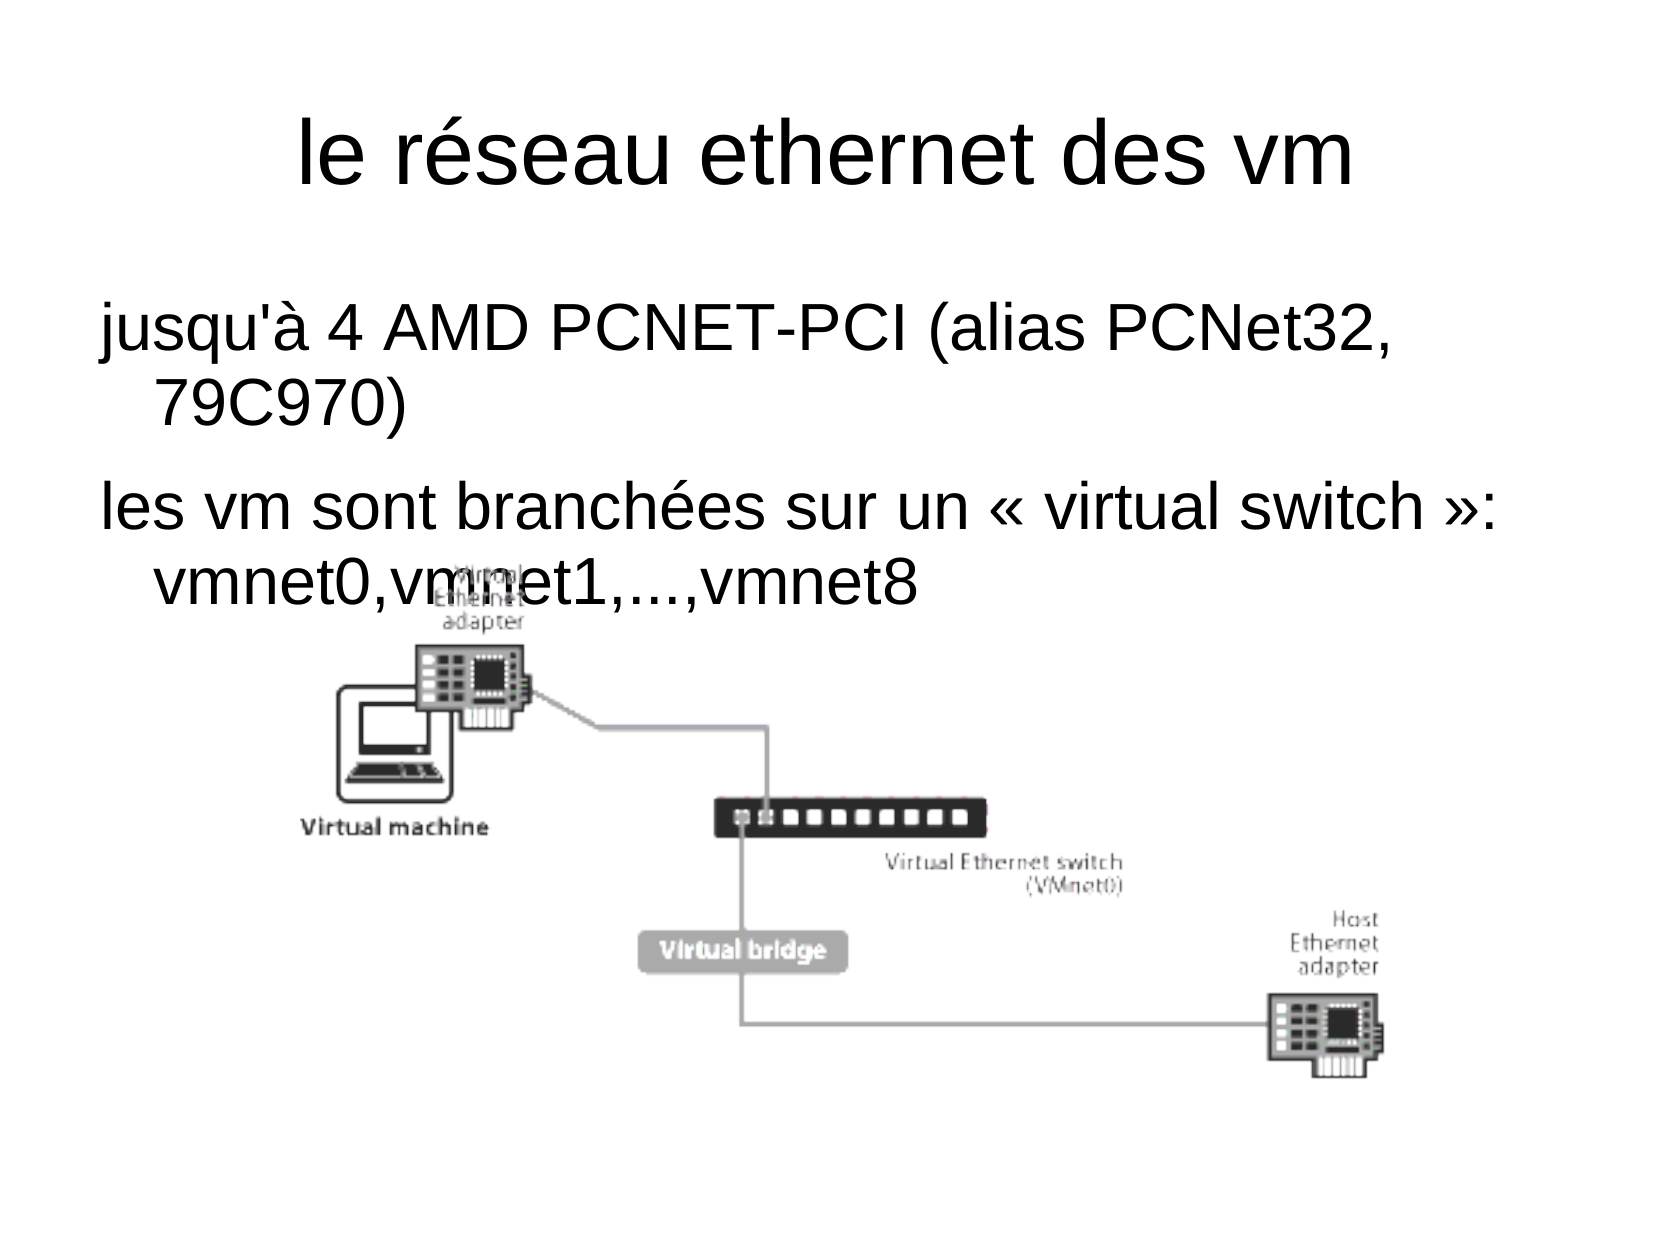

# le réseau ethernet des vm
jusqu'à 4 AMD PCNET-PCI (alias PCNet32, 79C970)
les vm sont branchées sur un « virtual switch »: vmnet0,vmnet1,...,vmnet8